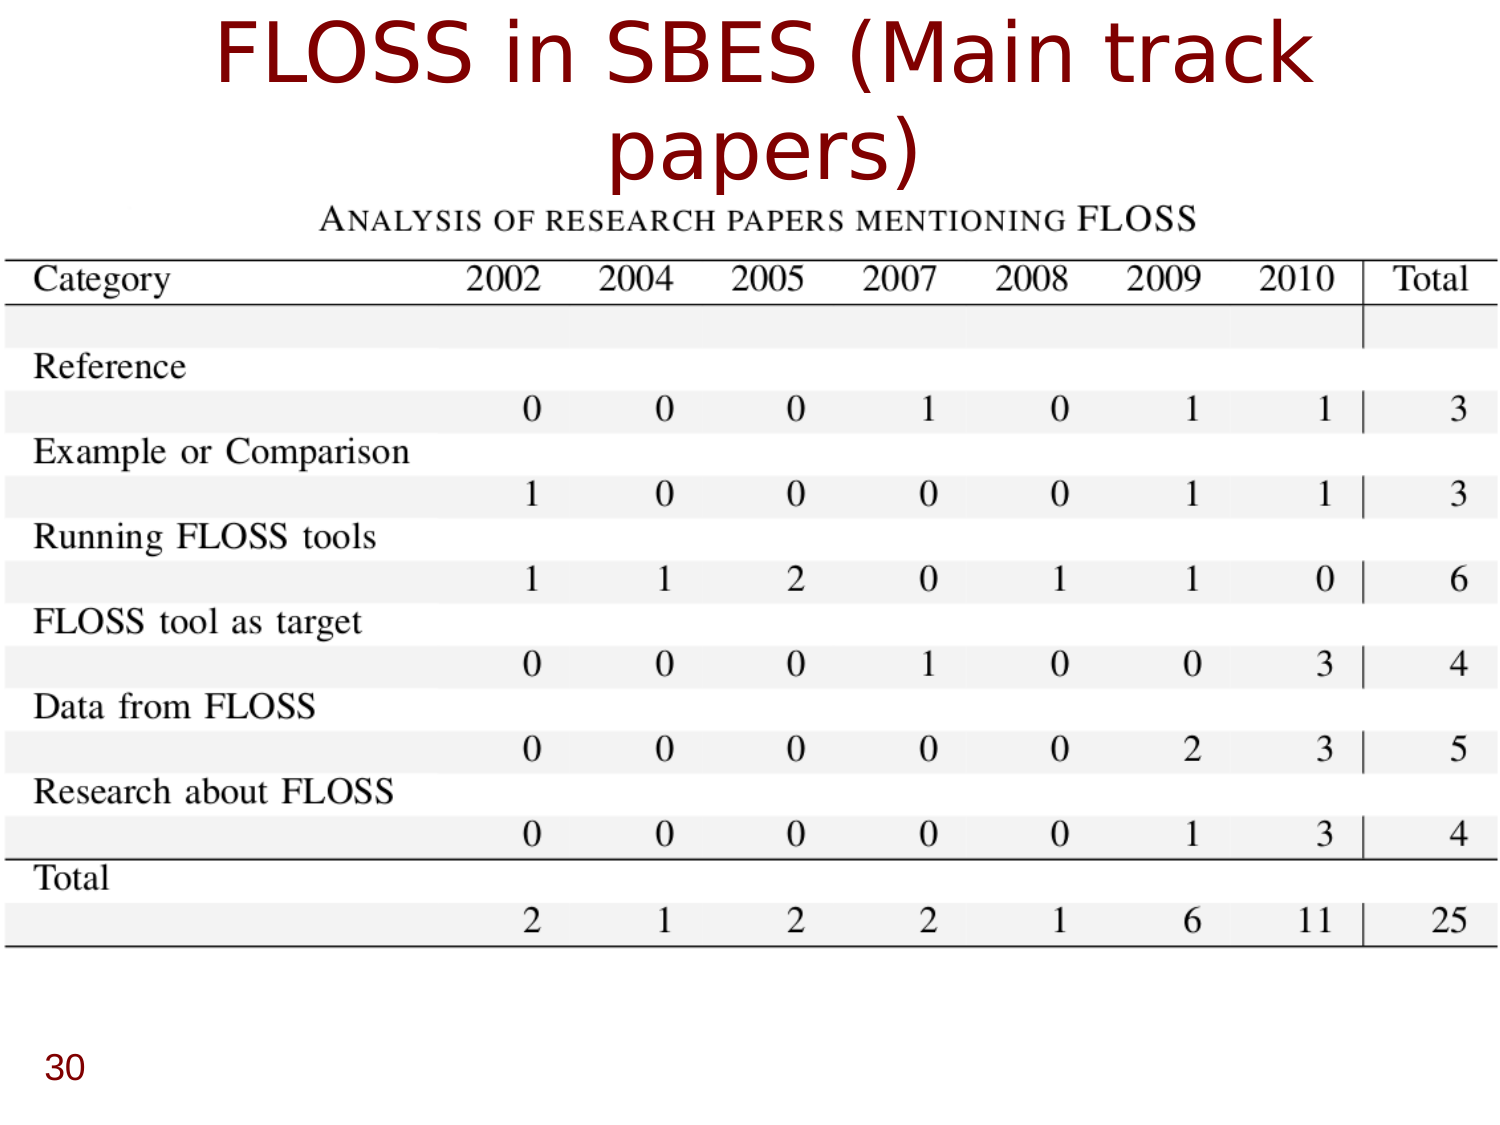

# FLOSS in SBES (Main track papers)